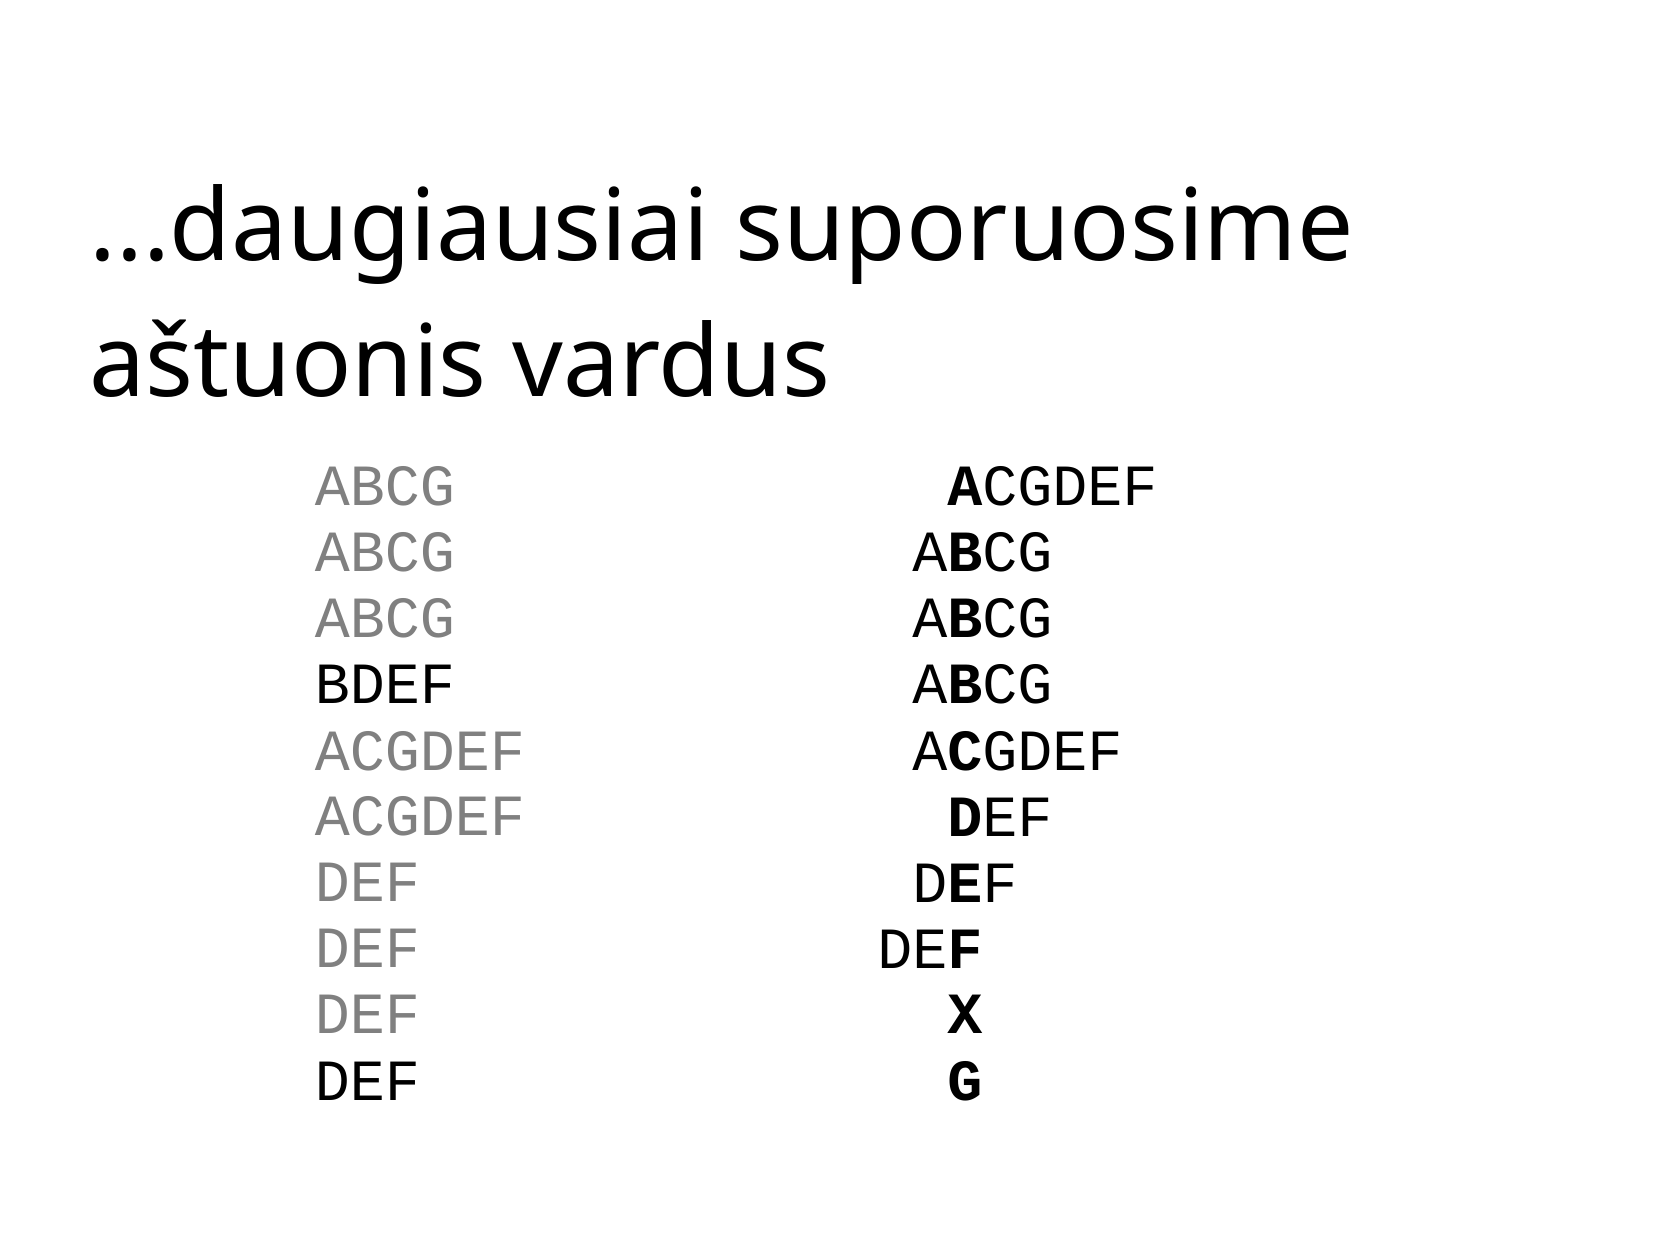

...daugiausiai suporuosime aštuonis vardus
ABCG
ABCG
ABCG
BDEF
ACGDEF
ACGDEF
DEF
DEF
DEF
DEF
 ACGDEF
 ABCG
 ABCG
 ABCG
 ACGDEF
 DEF
 DEF
DEF
 X
 G